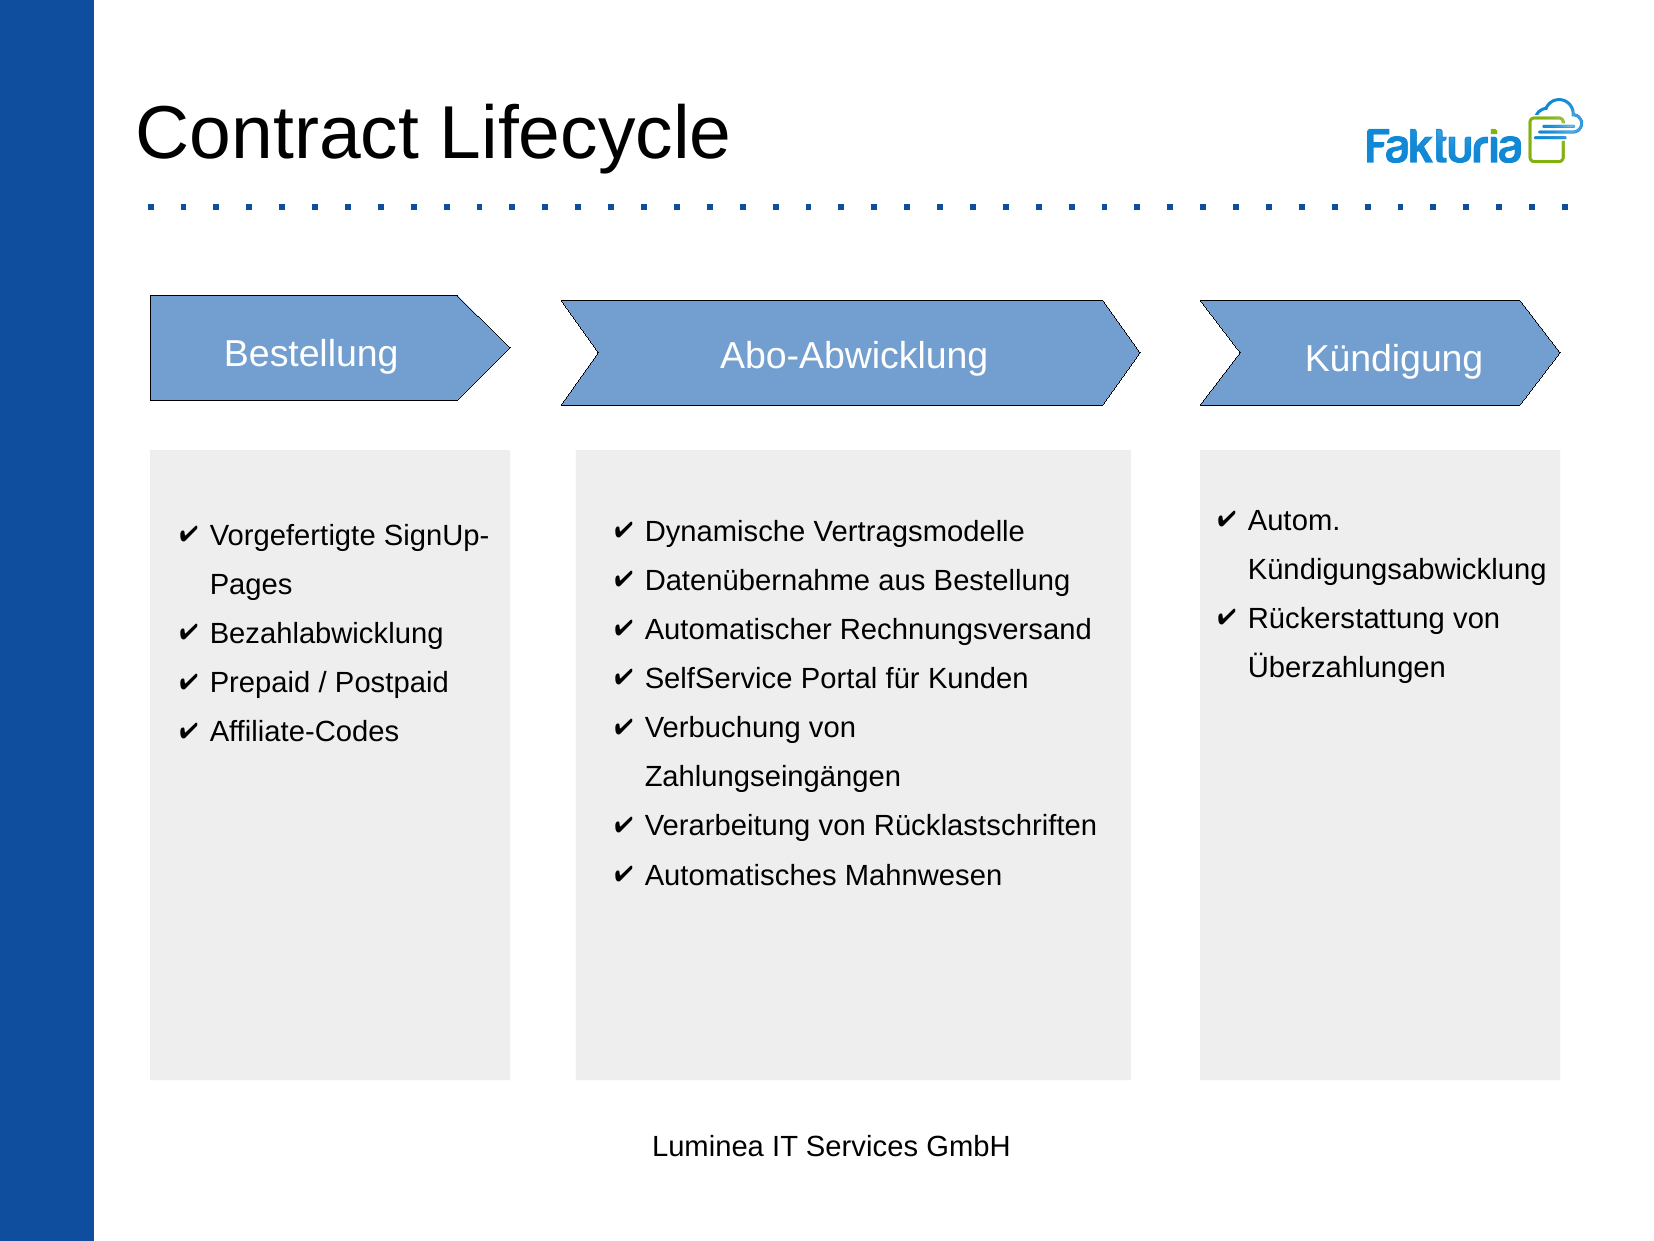

# Contract Lifecycle
Bestellung
Abo-Abwicklung
Kündigung
Autom. Kündigungsabwicklung
Rückerstattung von Überzahlungen
Dynamische Vertragsmodelle
Datenübernahme aus Bestellung
Automatischer Rechnungsversand
SelfService Portal für Kunden
Verbuchung von Zahlungseingängen
Verarbeitung von Rücklastschriften
Automatisches Mahnwesen
Vorgefertigte SignUp- Pages
Bezahlabwicklung
Prepaid / Postpaid
Affiliate-Codes
 Luminea IT Services GmbH